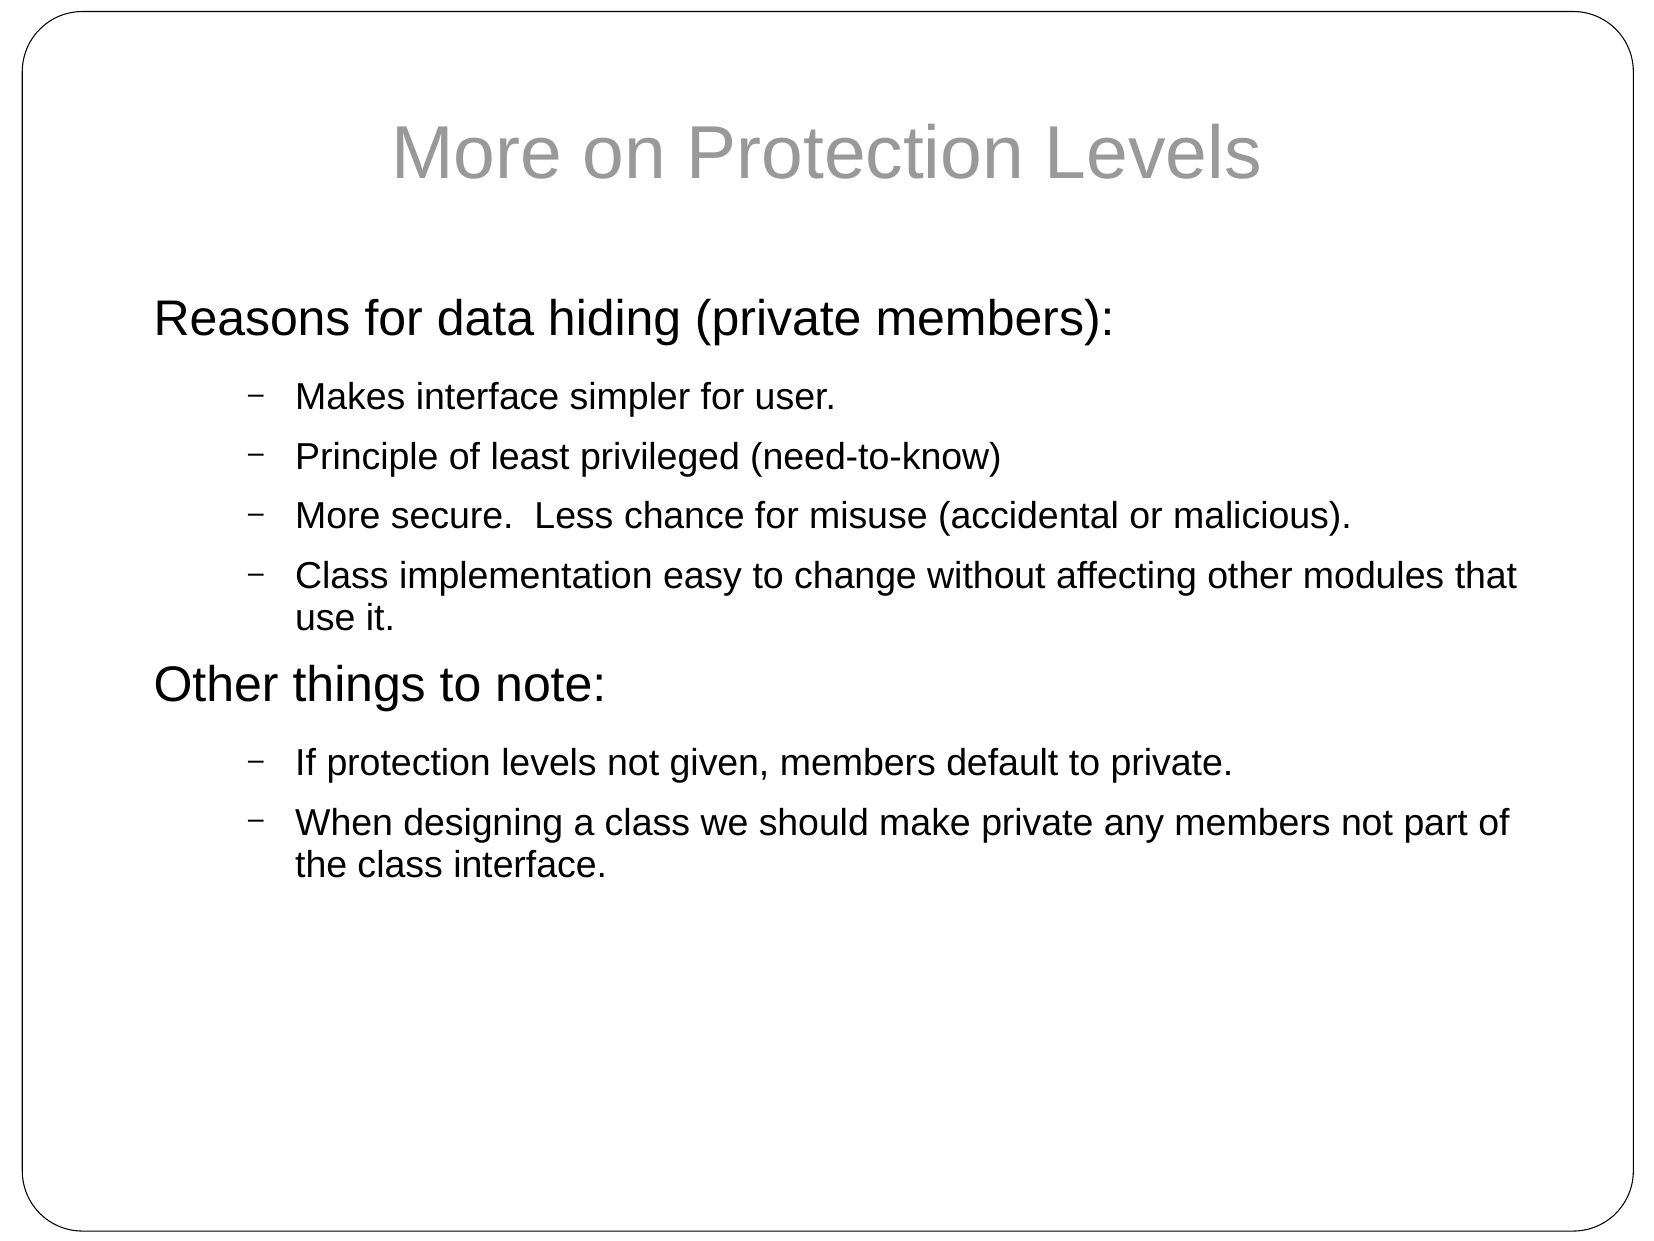

# More on Protection Levels
Reasons for data hiding (private members):
Makes interface simpler for user.
Principle of least privileged (need-to-know)
More secure. Less chance for misuse (accidental or malicious).
Class implementation easy to change without affecting other modules that use it.
Other things to note:
If protection levels not given, members default to private.
When designing a class we should make private any members not part of the class interface.